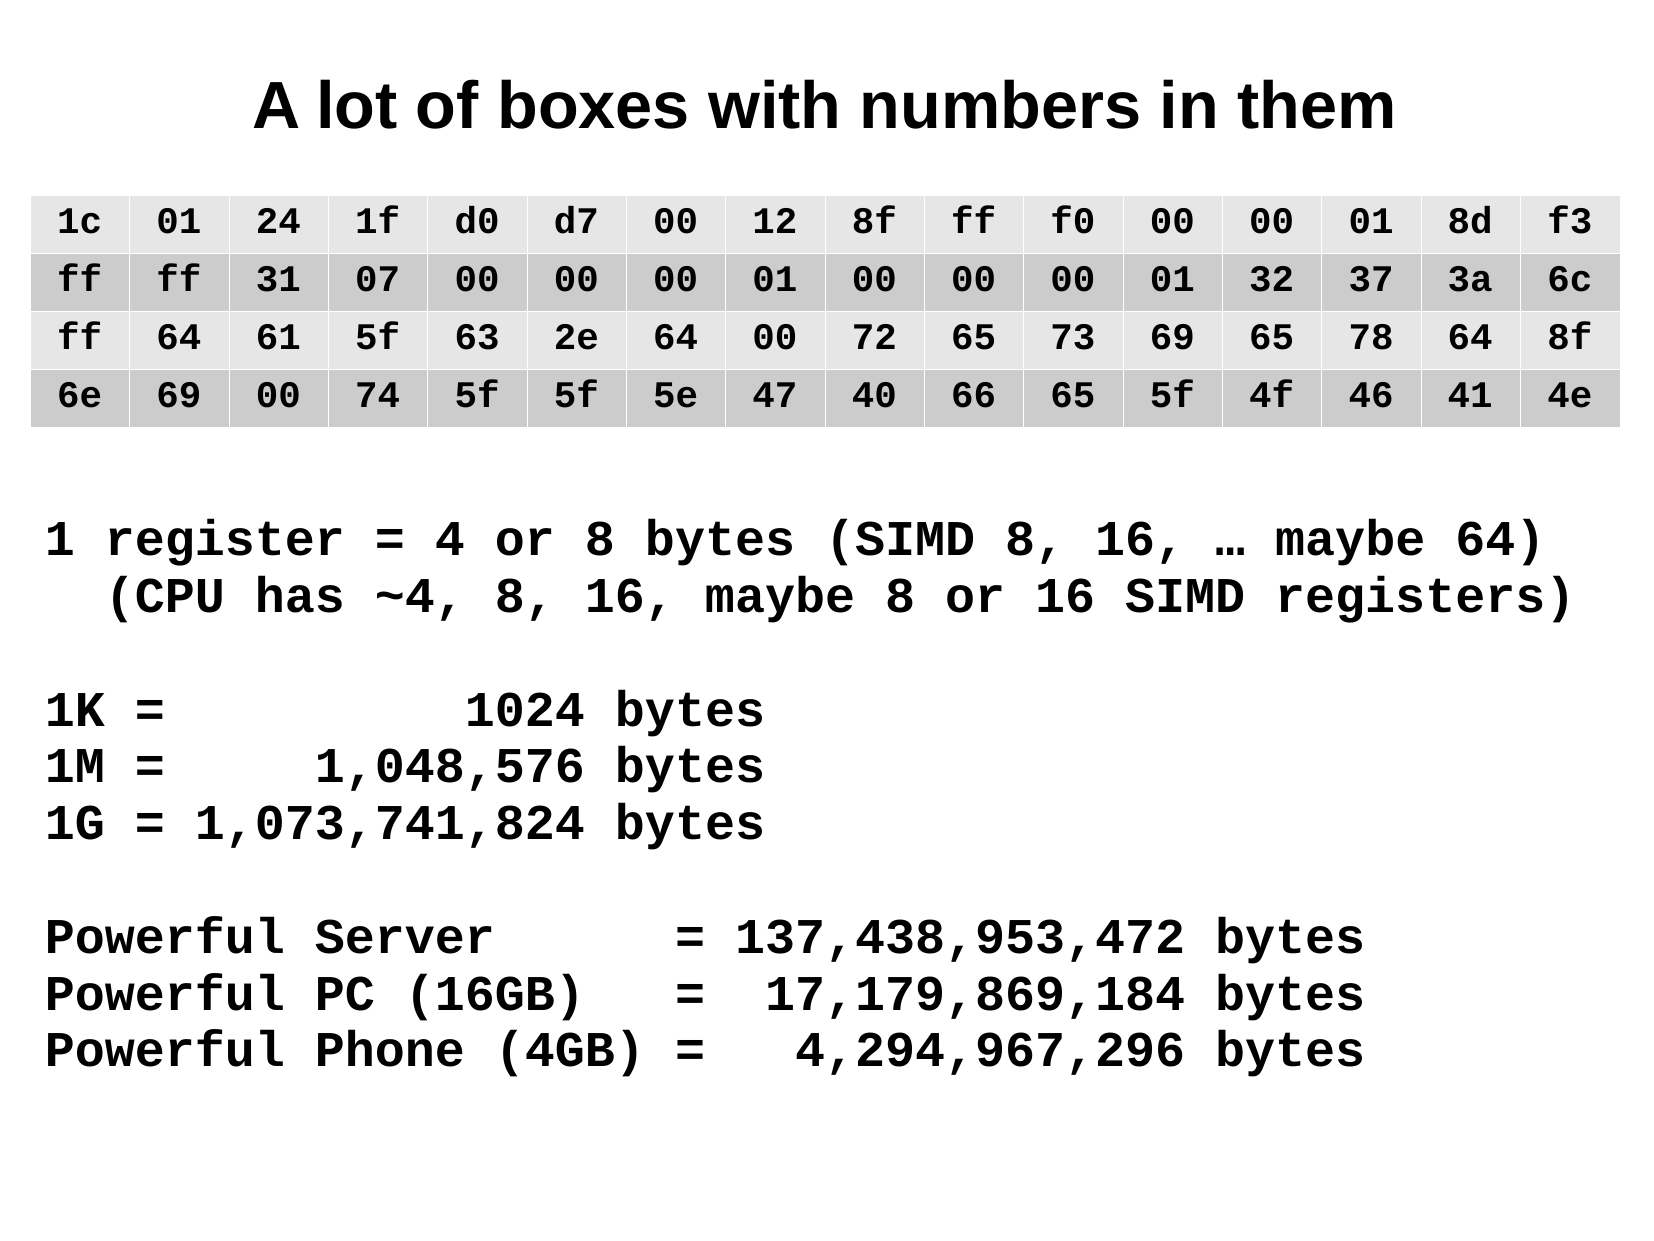

# A lot of boxes with numbers in them
| 1c | 01 | 24 | 1f | d0 | d7 | 00 | 12 | 8f | ff | f0 | 00 | 00 | 01 | 8d | f3 |
| --- | --- | --- | --- | --- | --- | --- | --- | --- | --- | --- | --- | --- | --- | --- | --- |
| ff | ff | 31 | 07 | 00 | 00 | 00 | 01 | 00 | 00 | 00 | 01 | 32 | 37 | 3a | 6c |
| ff | 64 | 61 | 5f | 63 | 2e | 64 | 00 | 72 | 65 | 73 | 69 | 65 | 78 | 64 | 8f |
| 6e | 69 | 00 | 74 | 5f | 5f | 5e | 47 | 40 | 66 | 65 | 5f | 4f | 46 | 41 | 4e |
1 register = 4 or 8 bytes (SIMD 8, 16, … maybe 64)
 (CPU has ~4, 8, 16, maybe 8 or 16 SIMD registers)
1K = 1024 bytes
1M = 1,048,576 bytes
1G = 1,073,741,824 bytes
Powerful Server = 137,438,953,472 bytes
Powerful PC (16GB) = 17,179,869,184 bytes
Powerful Phone (4GB) = 4,294,967,296 bytes